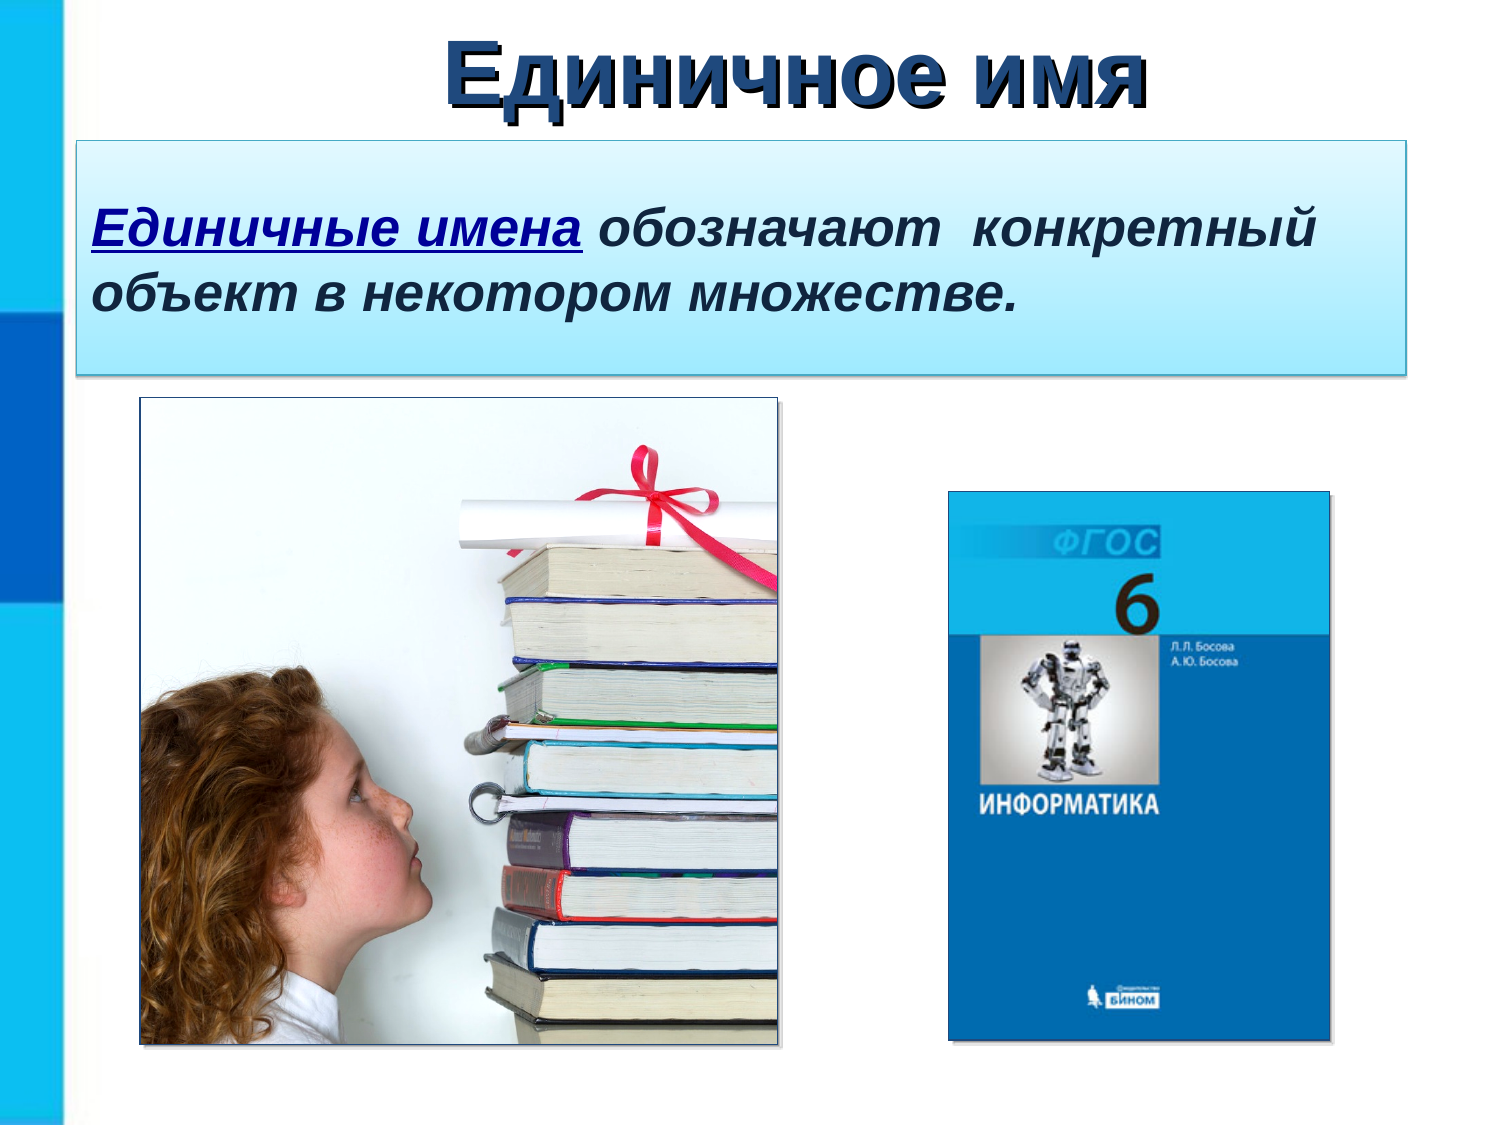

Единичное имя
# Единичные имена обозначают конкретный объект в некотором множестве.